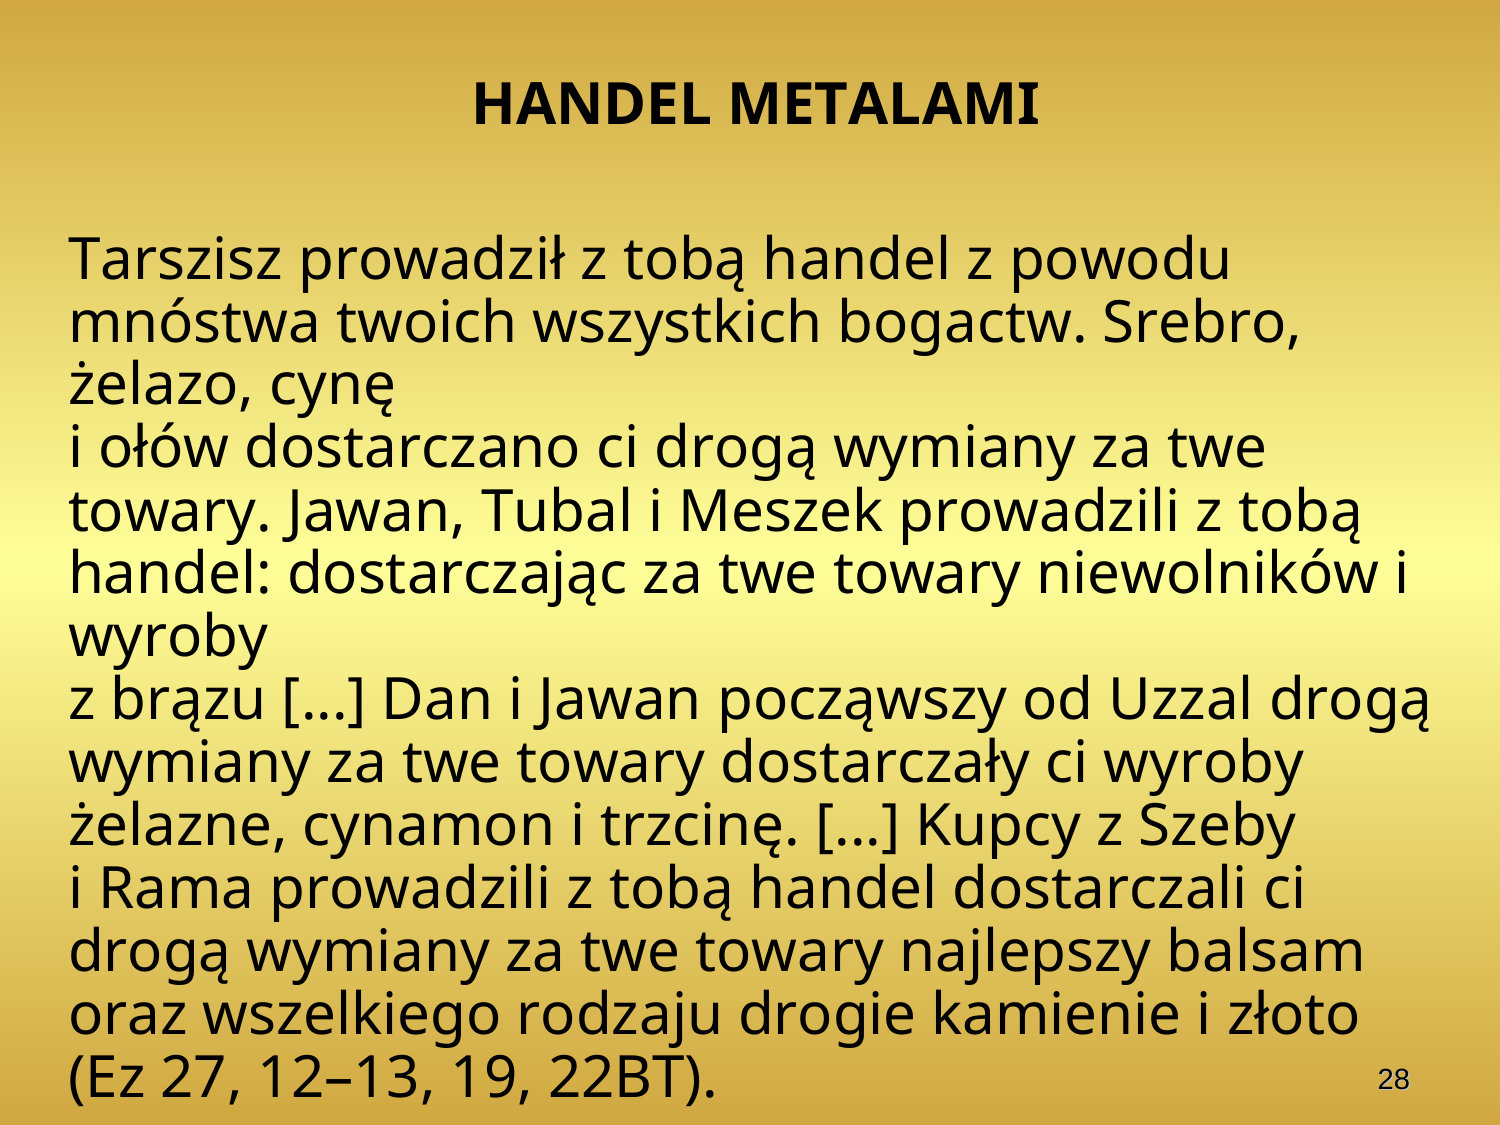

# HANDEL METALAMI
Tarszisz prowadził z tobą handel z powodu mnóstwa twoich wszystkich bogactw. Srebro, żelazo, cynę
i ołów dostarczano ci drogą wymiany za twe towary. Jawan, Tubal i Meszek prowadzili z tobą handel: dostarczając za twe towary niewolników i wyroby
z brązu [...] Dan i Jawan począwszy od Uzzal drogą wymiany za twe towary dostarczały ci wyroby żelazne, cynamon i trzcinę. [...] Kupcy z Szeby
i Rama prowadzili z tobą handel dostarczali ci drogą wymiany za twe towary najlepszy balsam oraz wszelkiego rodzaju drogie kamienie i złoto (Ez 27, 12–13, 19, 22BT).